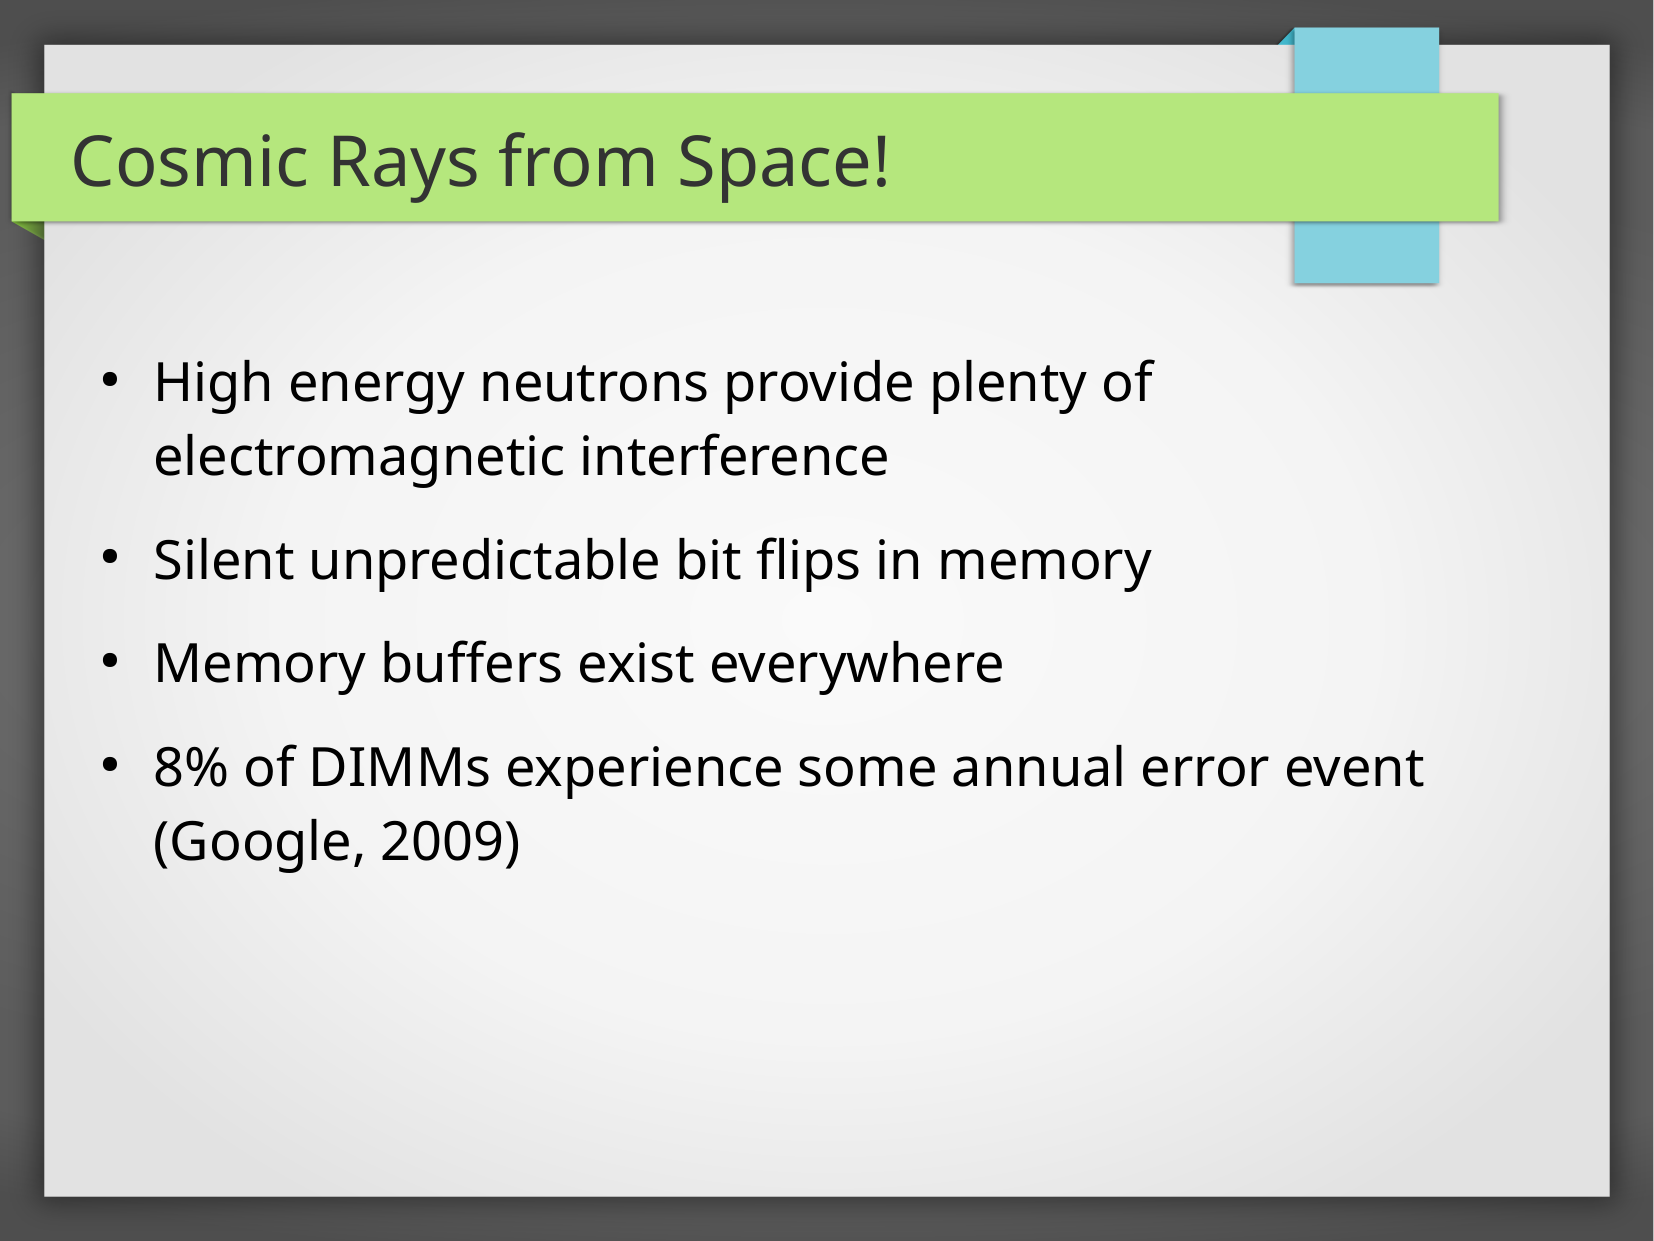

# Cosmic Rays from Space!
High energy neutrons provide plenty of electromagnetic interference
Silent unpredictable bit flips in memory
Memory buffers exist everywhere
8% of DIMMs experience some annual error event (Google, 2009)